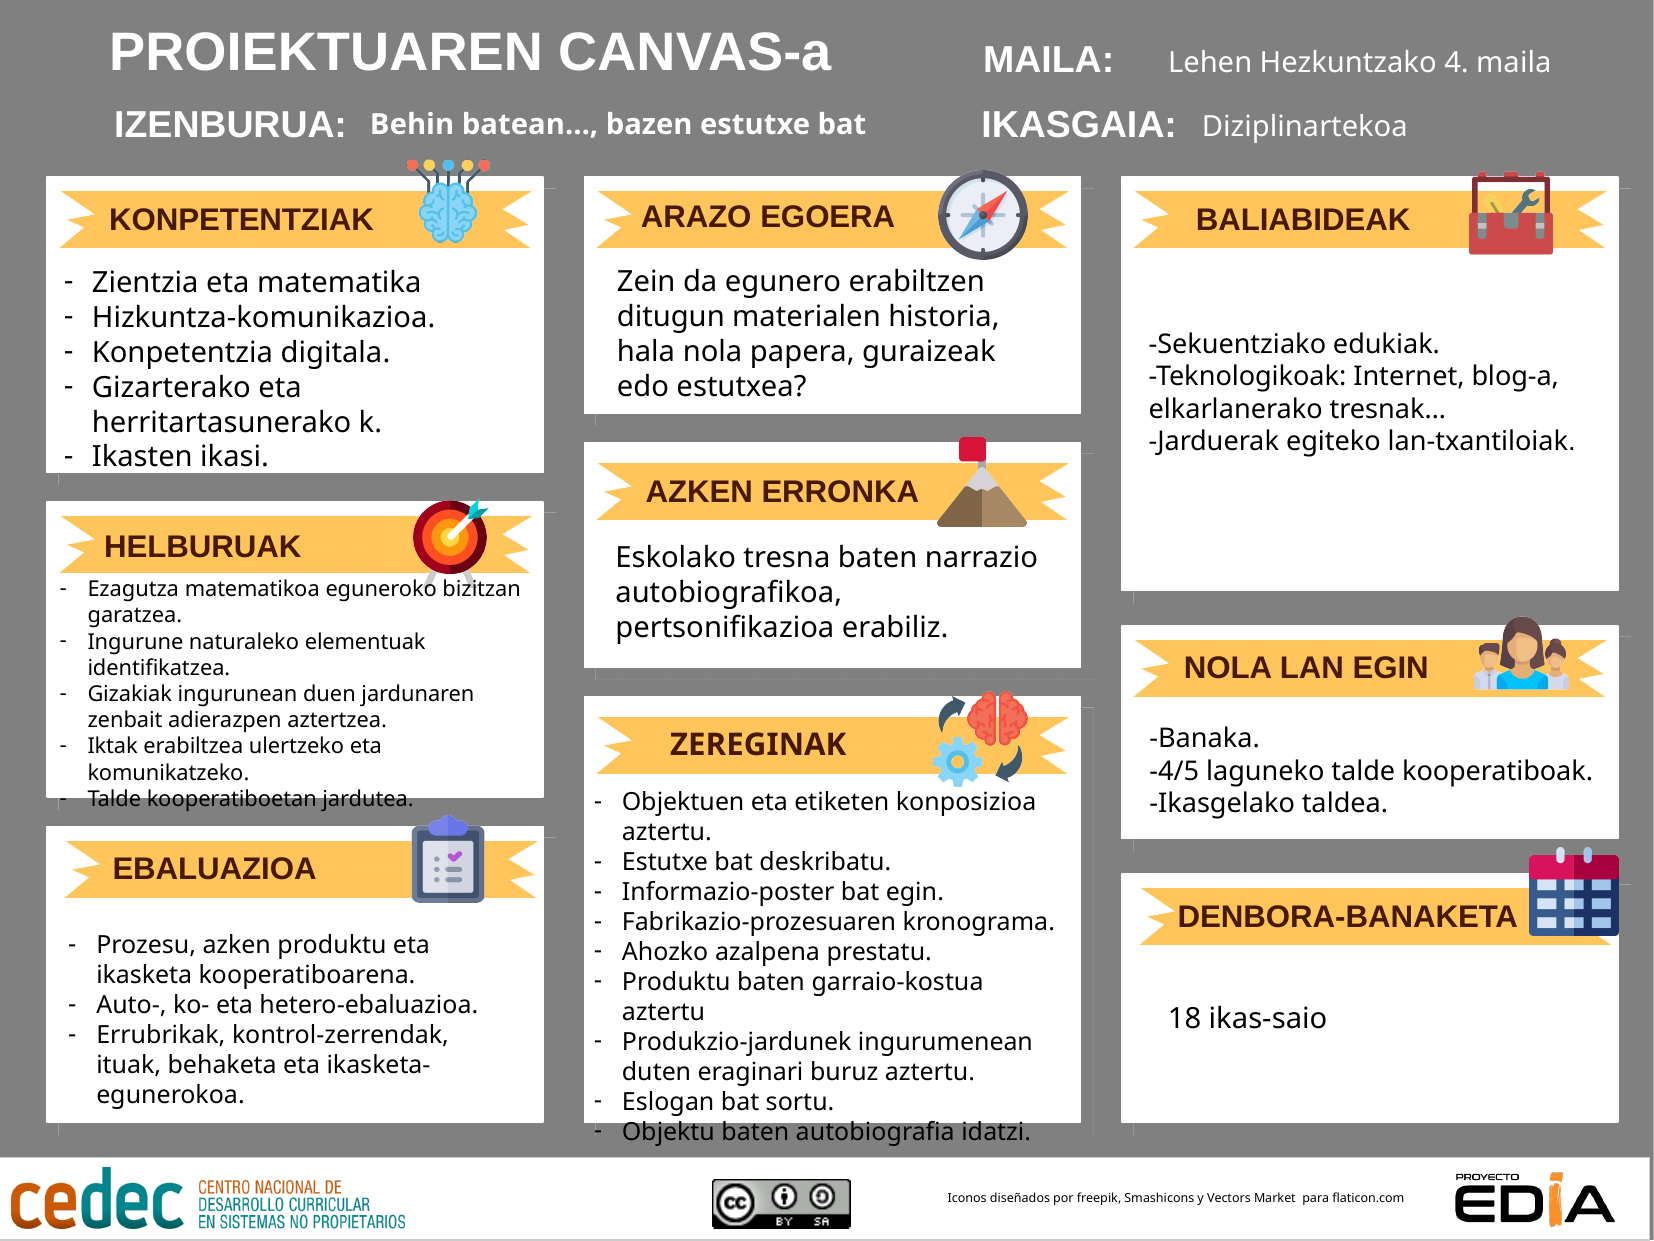

PROIEKTUAREN CANVAS-a
MAILA:
Lehen Hezkuntzako 4. maila
 IKASGAIA:
IZENBURUA:
Behin batean…, bazen estutxe bat
Diziplinartekoa
ARAZO EGOERA
KONPETENTZIAK
BALIABIDEAK
Zein da egunero erabiltzen ditugun materialen historia, hala nola papera, guraizeak edo estutxea?
Zientzia eta matematika
Hizkuntza-komunikazioa.
Konpetentzia digitala.
Gizarterako eta herritartasunerako k.
Ikasten ikasi.
-Sekuentziako edukiak.
-Teknologikoak: Internet, blog-a, elkarlanerako tresnak…
-Jarduerak egiteko lan-txantiloiak.
AZKEN ERRONKA
HELBURUAK
Eskolako tresna baten narrazio autobiografikoa, pertsonifikazioa erabiliz.
Ezagutza matematikoa eguneroko bizitzan garatzea.
Ingurune naturaleko elementuak identifikatzea.
Gizakiak ingurunean duen jardunaren zenbait adierazpen aztertzea.
Iktak erabiltzea ulertzeko eta komunikatzeko.
Talde kooperatiboetan jardutea.
NOLA LAN EGIN
-Banaka.
-4/5 laguneko talde kooperatiboak.
-Ikasgelako taldea.
ZEREGINAK
Objektuen eta etiketen konposizioa aztertu.
Estutxe bat deskribatu.
Informazio-poster bat egin.
Fabrikazio-prozesuaren kronograma.
Ahozko azalpena prestatu.
Produktu baten garraio-kostua aztertu
Produkzio-jardunek ingurumenean duten eraginari buruz aztertu.
Eslogan bat sortu.
Objektu baten autobiografia idatzi.
EBALUAZIOA
DENBORA-BANAKETA
Prozesu, azken produktu eta ikasketa kooperatiboarena.
Auto-, ko- eta hetero-ebaluazioa.
Errubrikak, kontrol-zerrendak, ituak, behaketa eta ikasketa-egunerokoa.
18 ikas-saio
Iconos diseñados por freepik, Smashicons y Vectors Market para flaticon.com